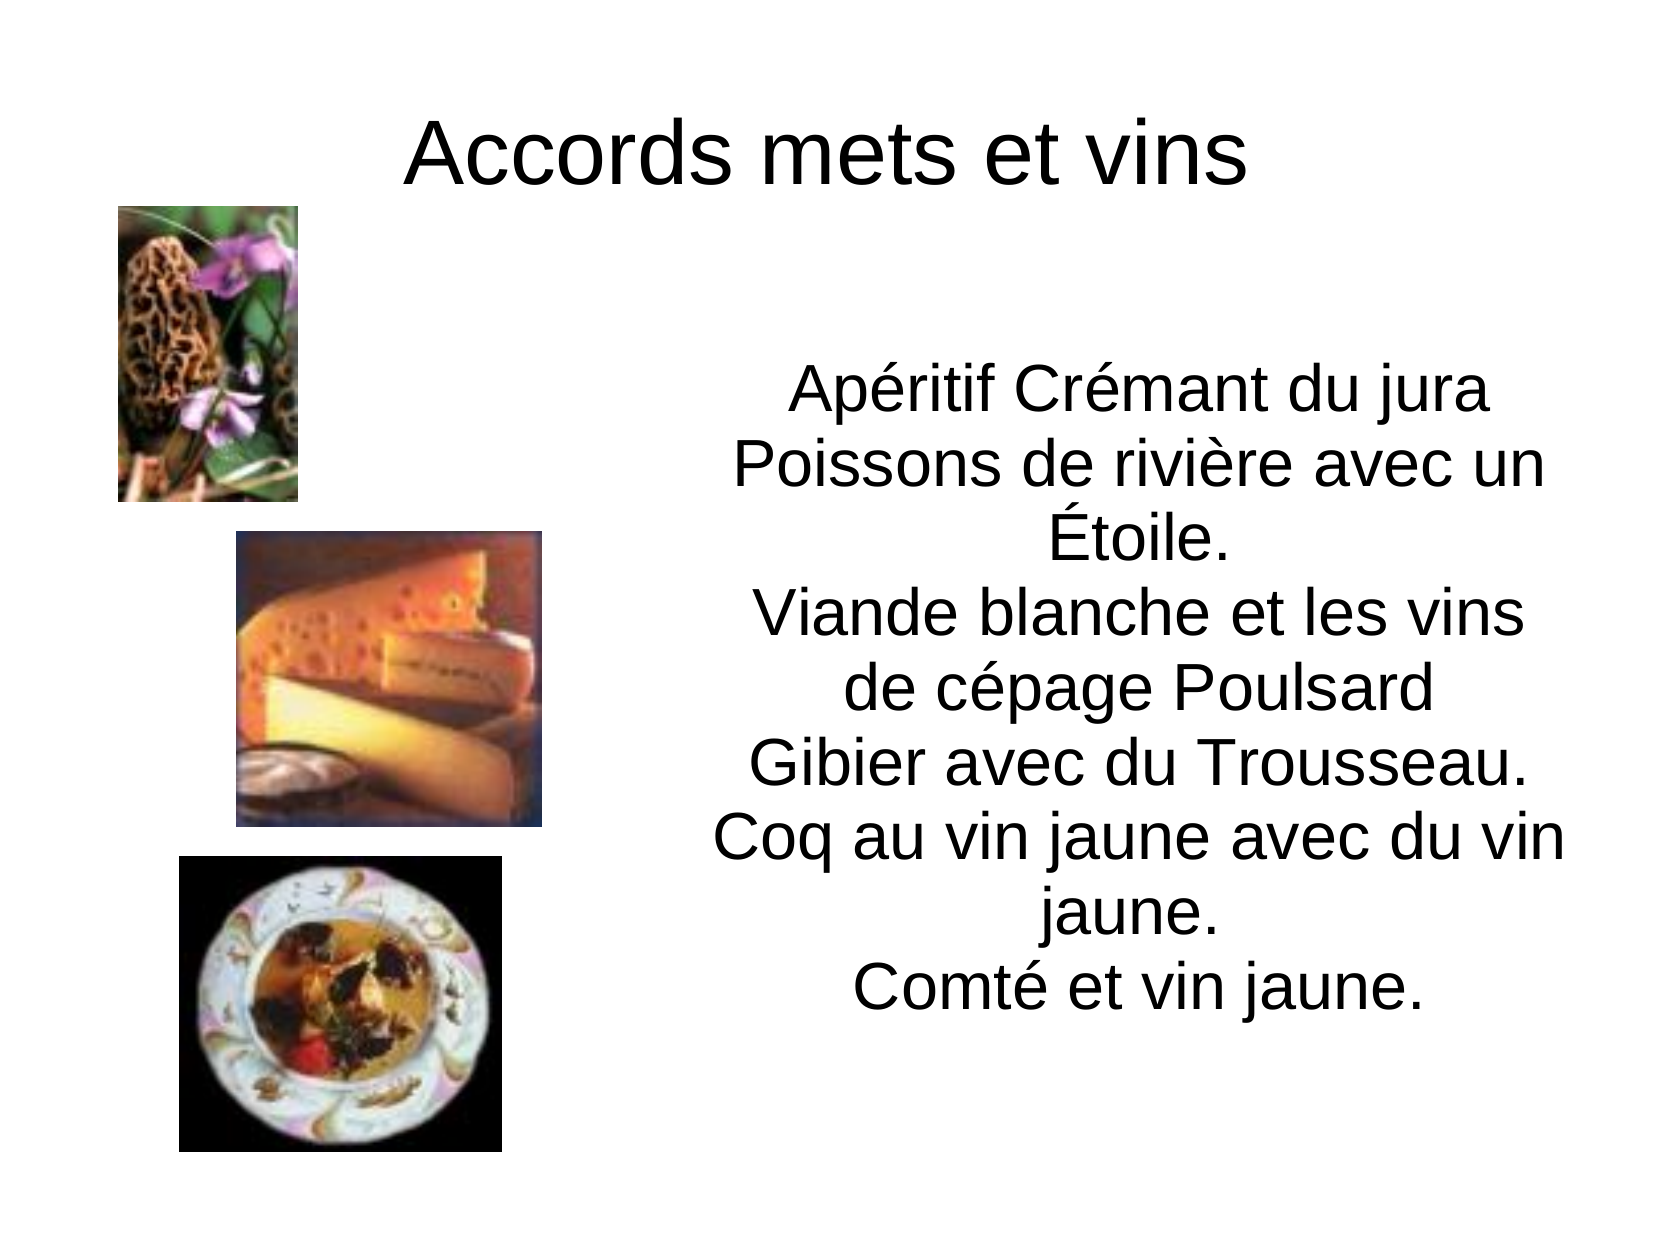

# Accords mets et vins
Apéritif Crémant du jura
Poissons de rivière avec un Étoile.
Viande blanche et les vins de cépage Poulsard
Gibier avec du Trousseau.
Coq au vin jaune avec du vin jaune.
Comté et vin jaune.